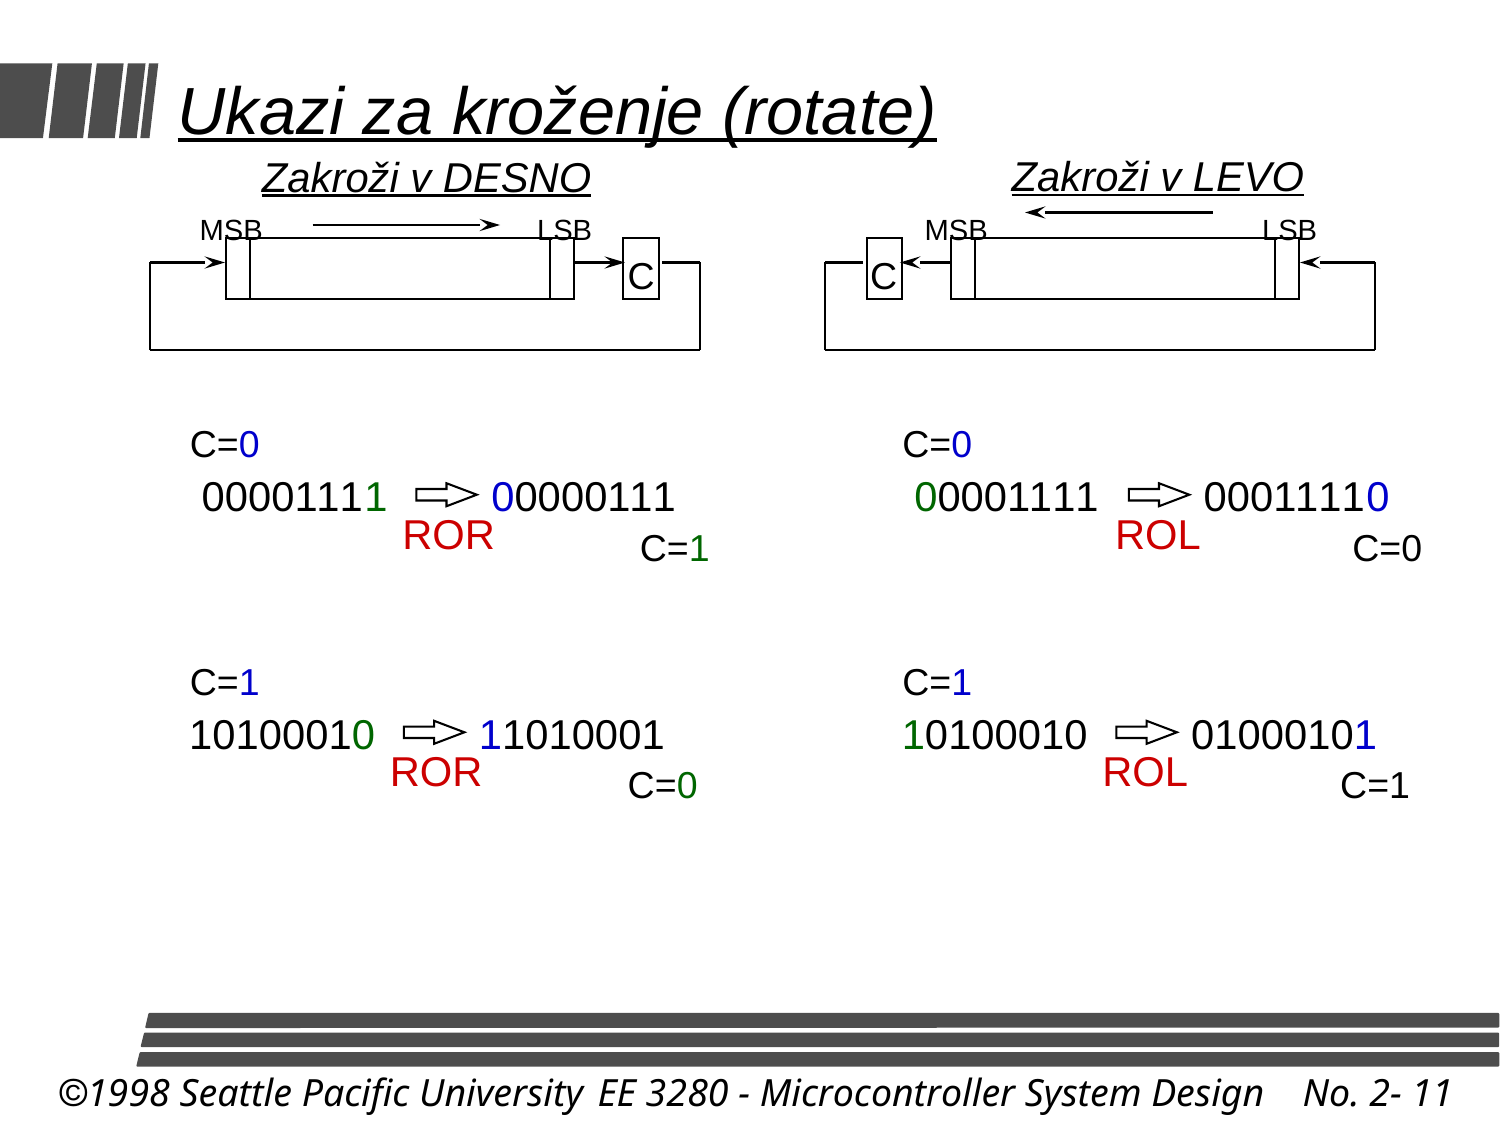

# Ukazi za kroženje (rotate)
Zakroži v LEVO
Zakroži v DESNO
MSB
LSB
C
MSB
LSB
C
C=0
00001111 00000111
ROR
C=1
C=0
00001111 00011110
ROL
C=0
C=1
10100010 11010001
ROR
C=0
C=1
10100010 01000101
ROL
C=1